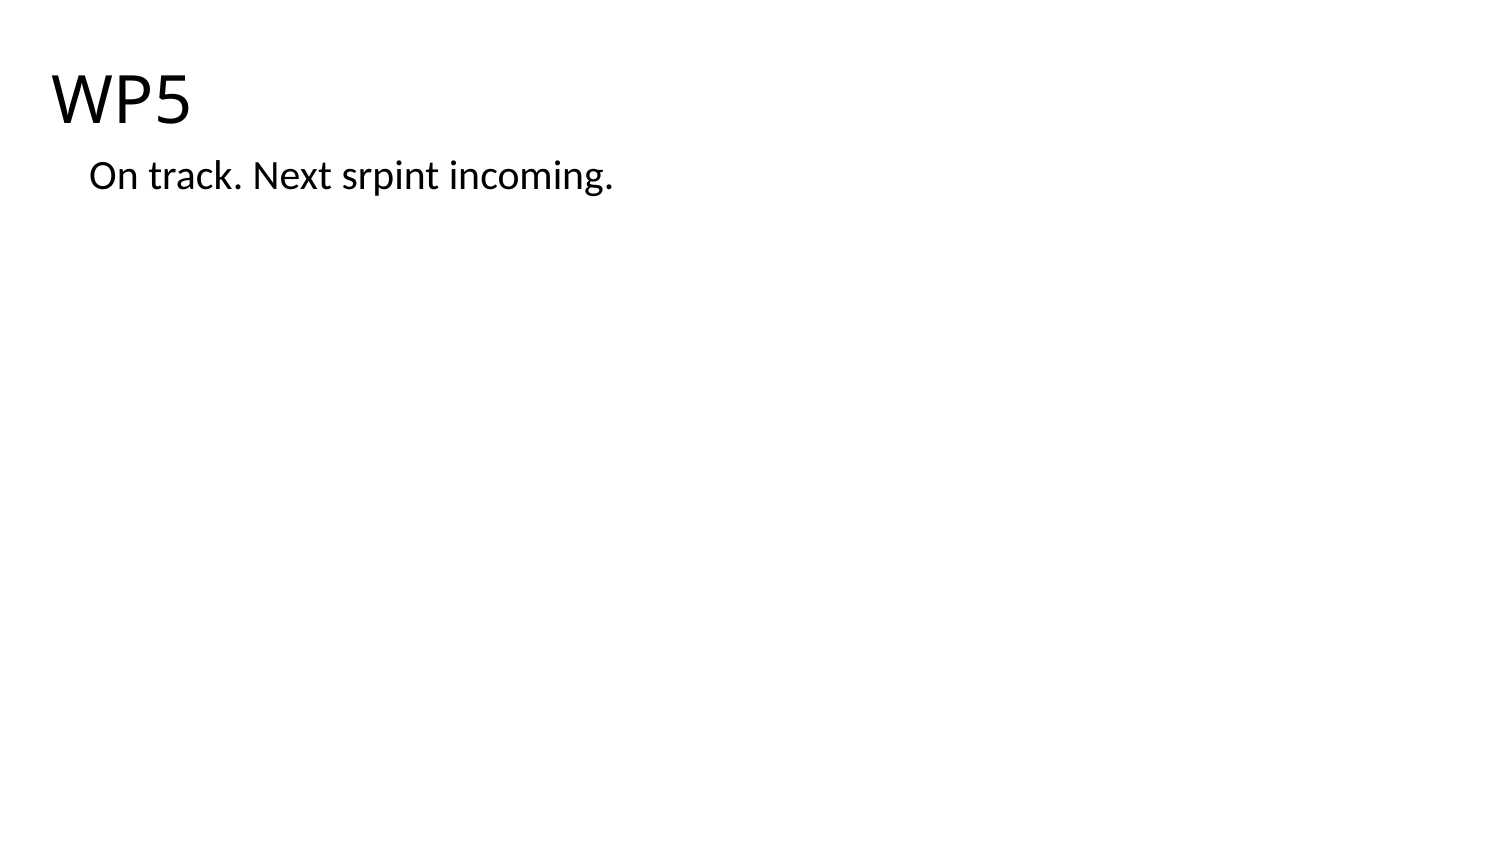

WP5
# On track. Next srpint incoming.